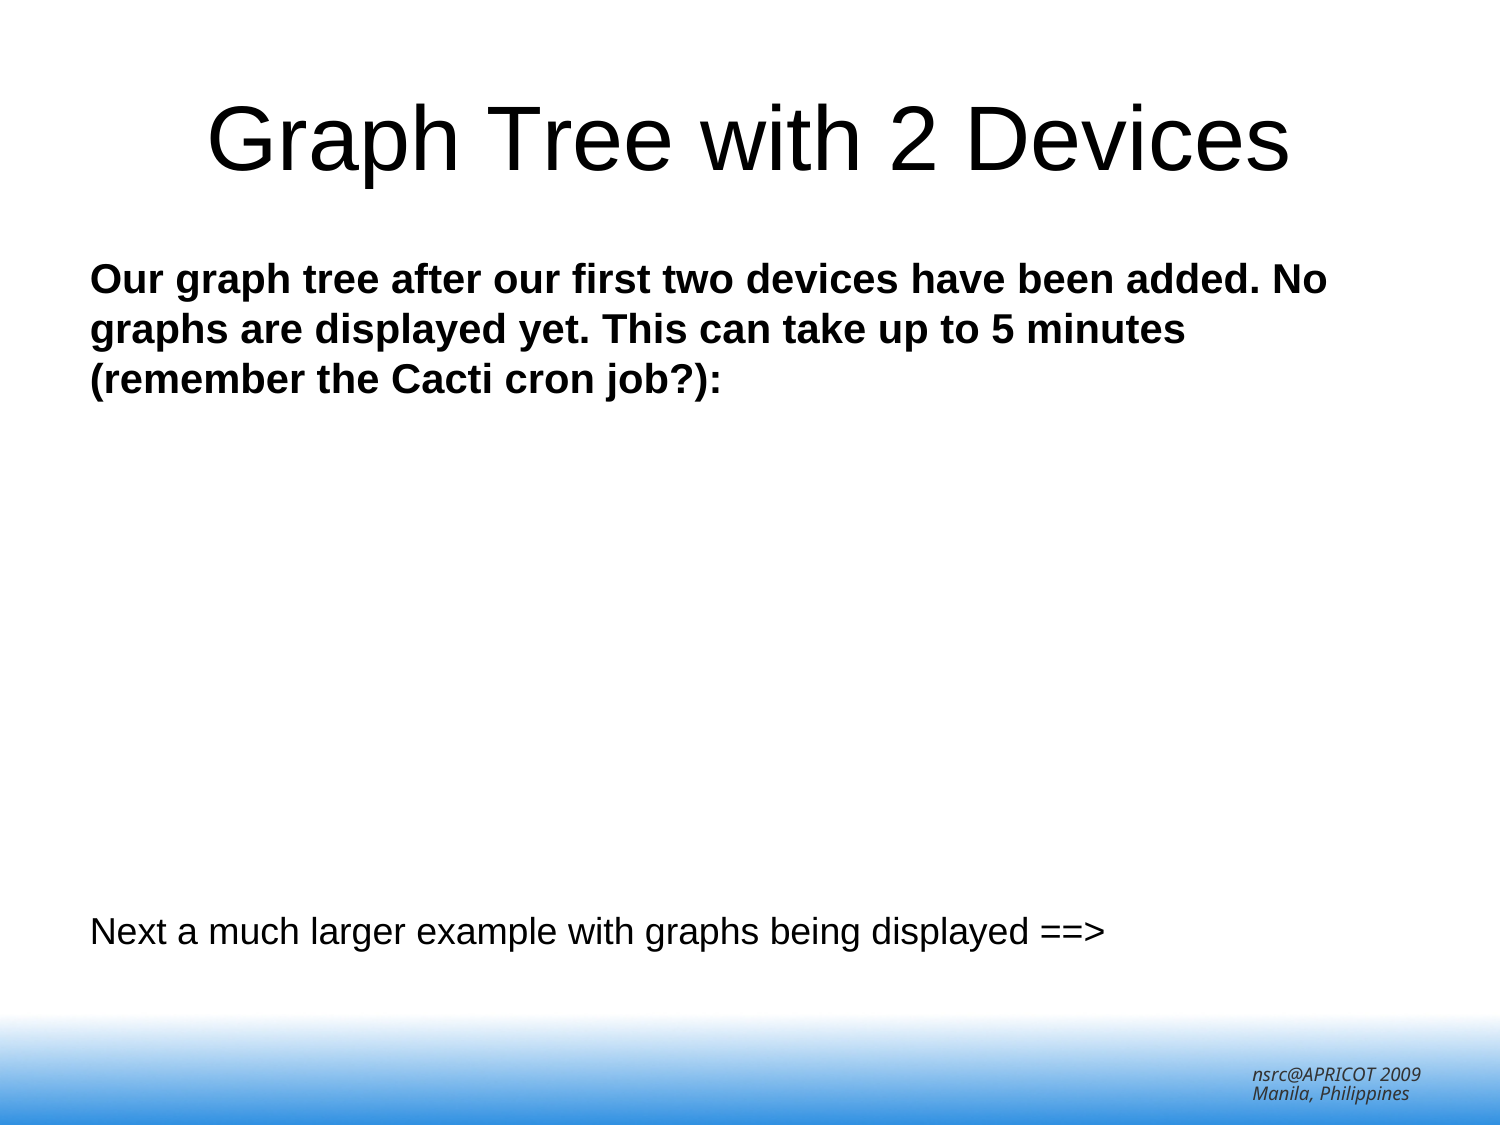

# Graph Tree with 2 Devices
Our graph tree after our first two devices have been added. No graphs are displayed yet. This can take up to 5 minutes (remember the Cacti cron job?):
Next a much larger example with graphs being displayed ==>